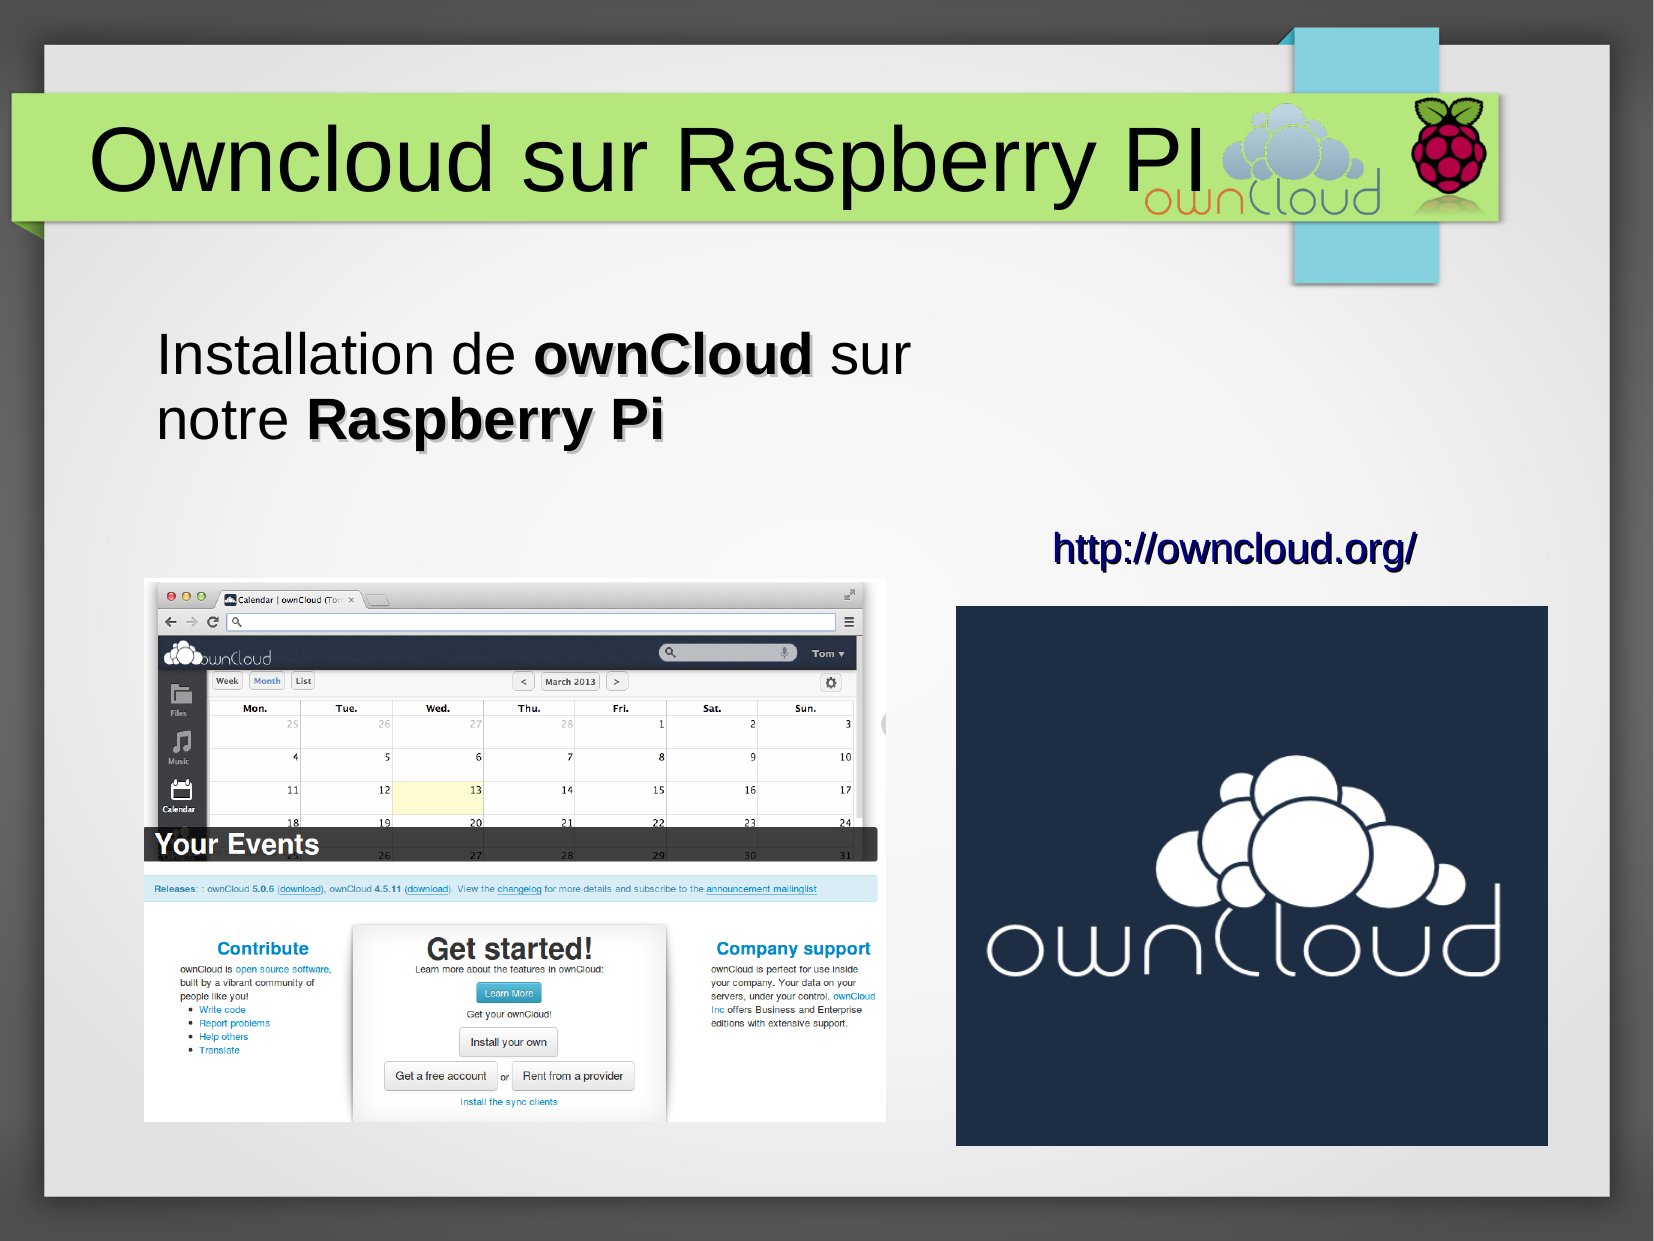

# Owncloud sur Raspberry PI
Installation de ownCloud sur notre Raspberry Pi
http://owncloud.org/